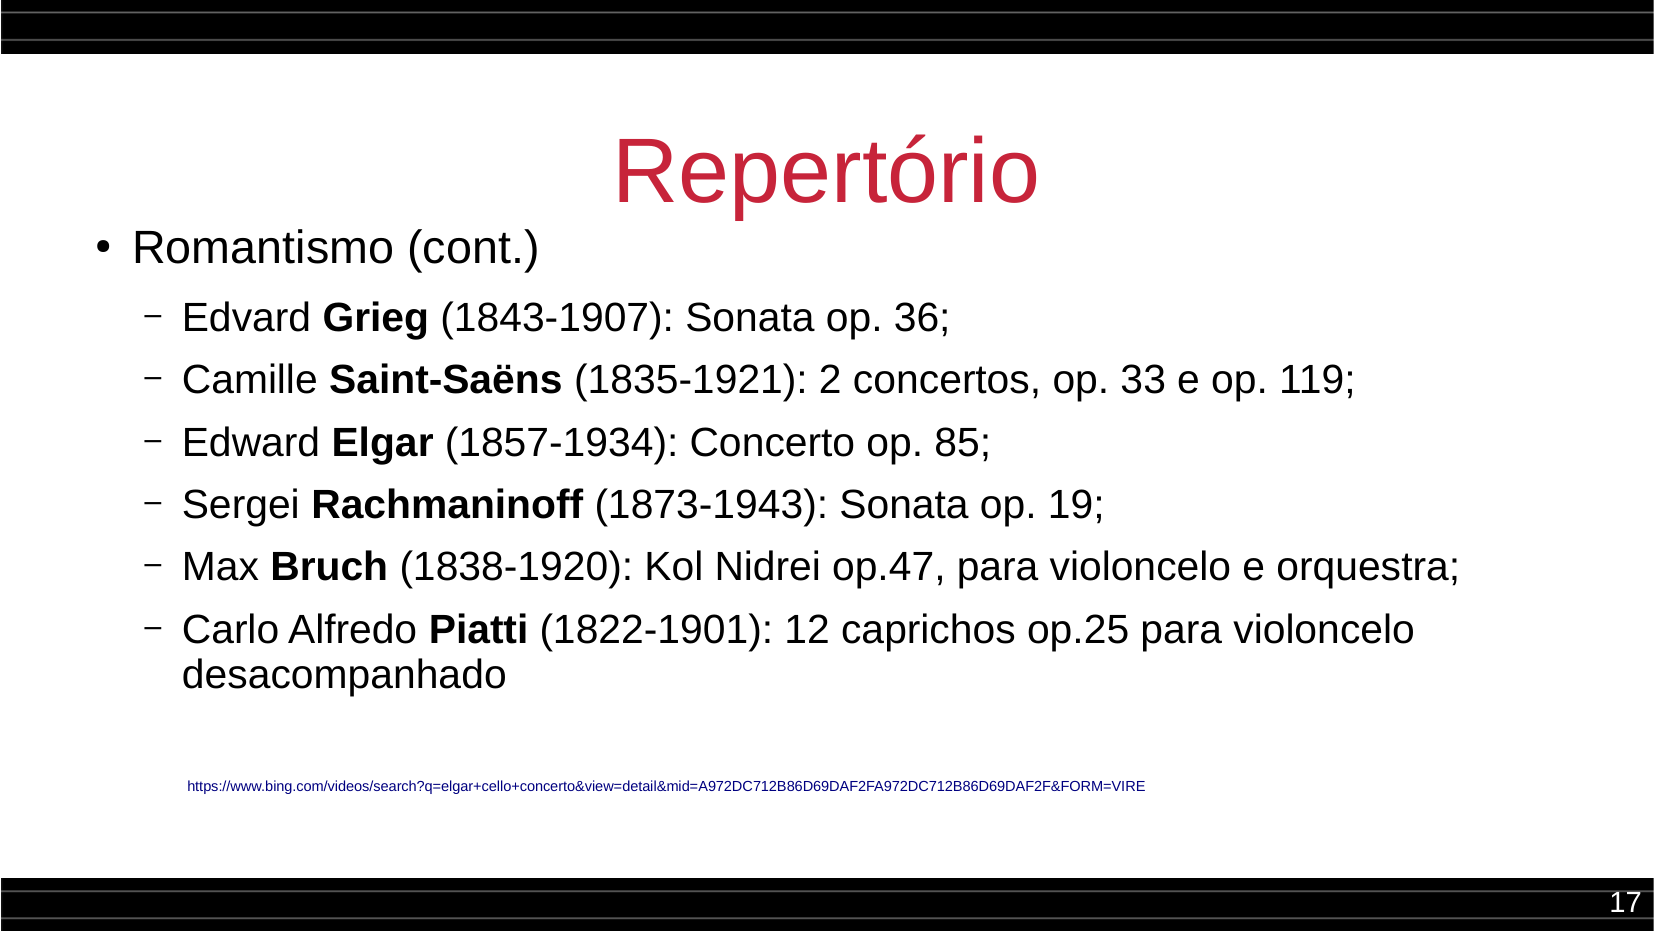

# Repertório
Romantismo (cont.)
Edvard Grieg (1843-1907): Sonata op. 36;
Camille Saint-Saëns (1835-1921): 2 concertos, op. 33 e op. 119;
Edward Elgar (1857-1934): Concerto op. 85;
Sergei Rachmaninoff (1873-1943): Sonata op. 19;
Max Bruch (1838-1920): Kol Nidrei op.47, para violoncelo e orquestra;
Carlo Alfredo Piatti (1822-1901): 12 caprichos op.25 para violoncelo desacompanhado
https://www.bing.com/videos/search?q=elgar+cello+concerto&view=detail&mid=A972DC712B86D69DAF2FA972DC712B86D69DAF2F&FORM=VIRE